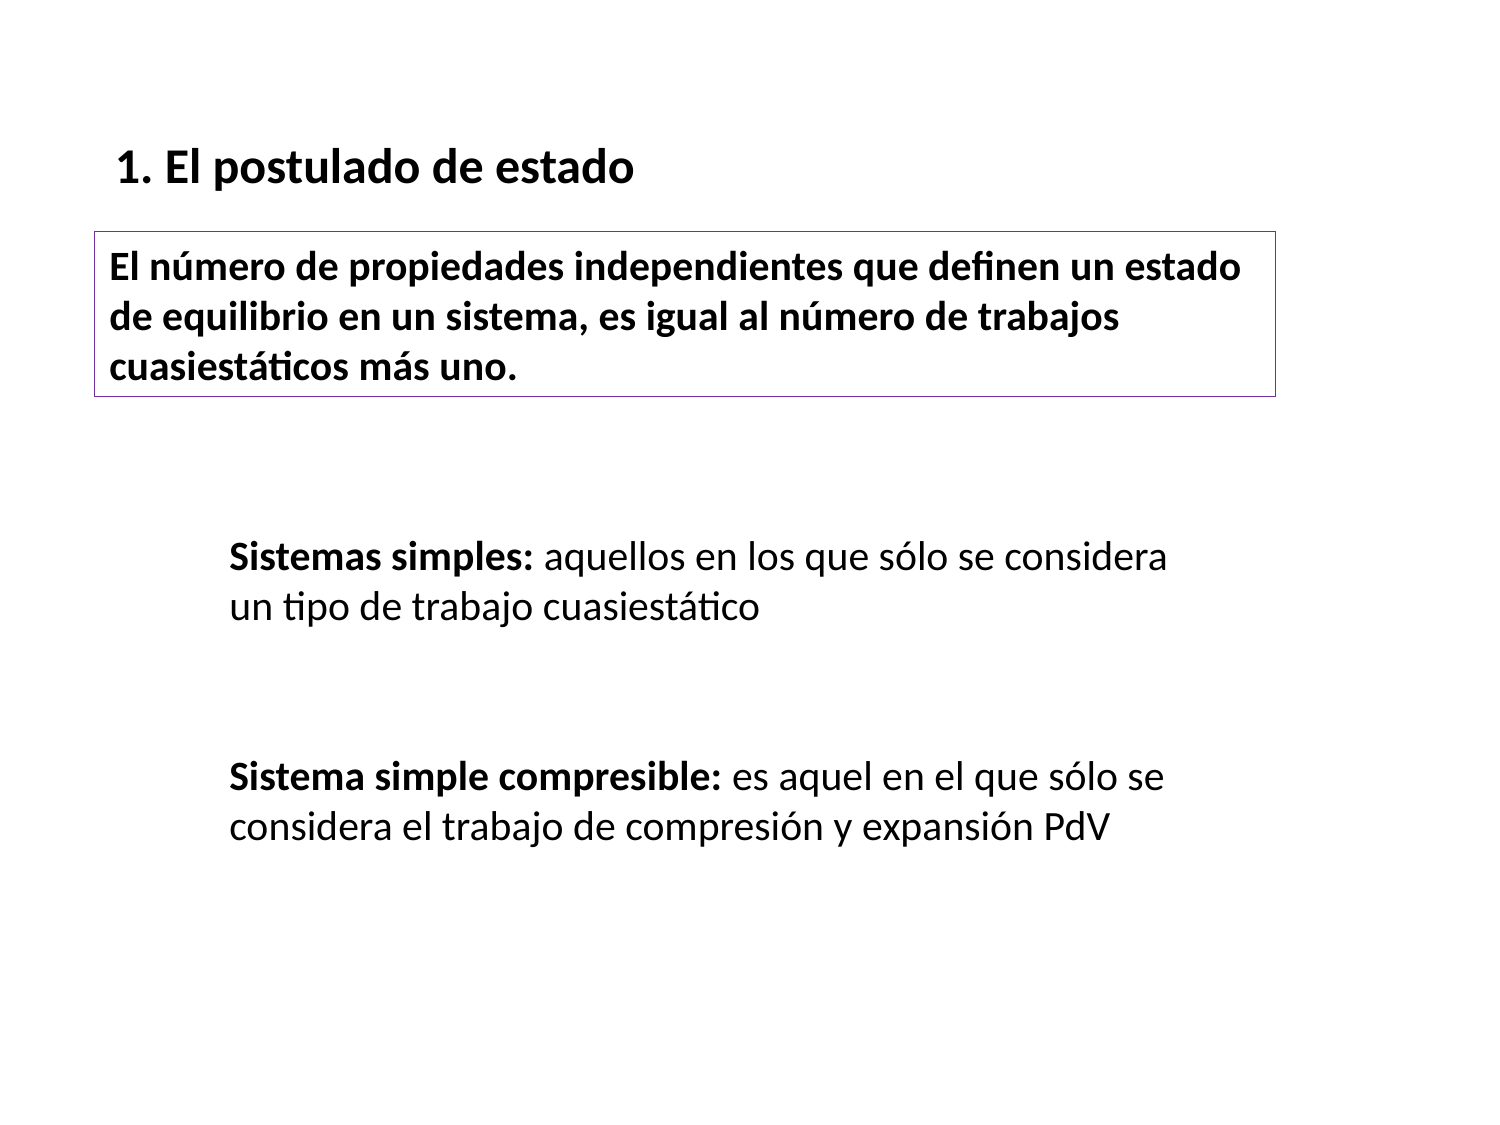

1. El postulado de estado
El número de propiedades independientes que definen un estado de equilibrio en un sistema, es igual al número de trabajos cuasiestáticos más uno.
Sistemas simples: aquellos en los que sólo se considera un tipo de trabajo cuasiestático
Sistema simple compresible: es aquel en el que sólo se considera el trabajo de compresión y expansión PdV